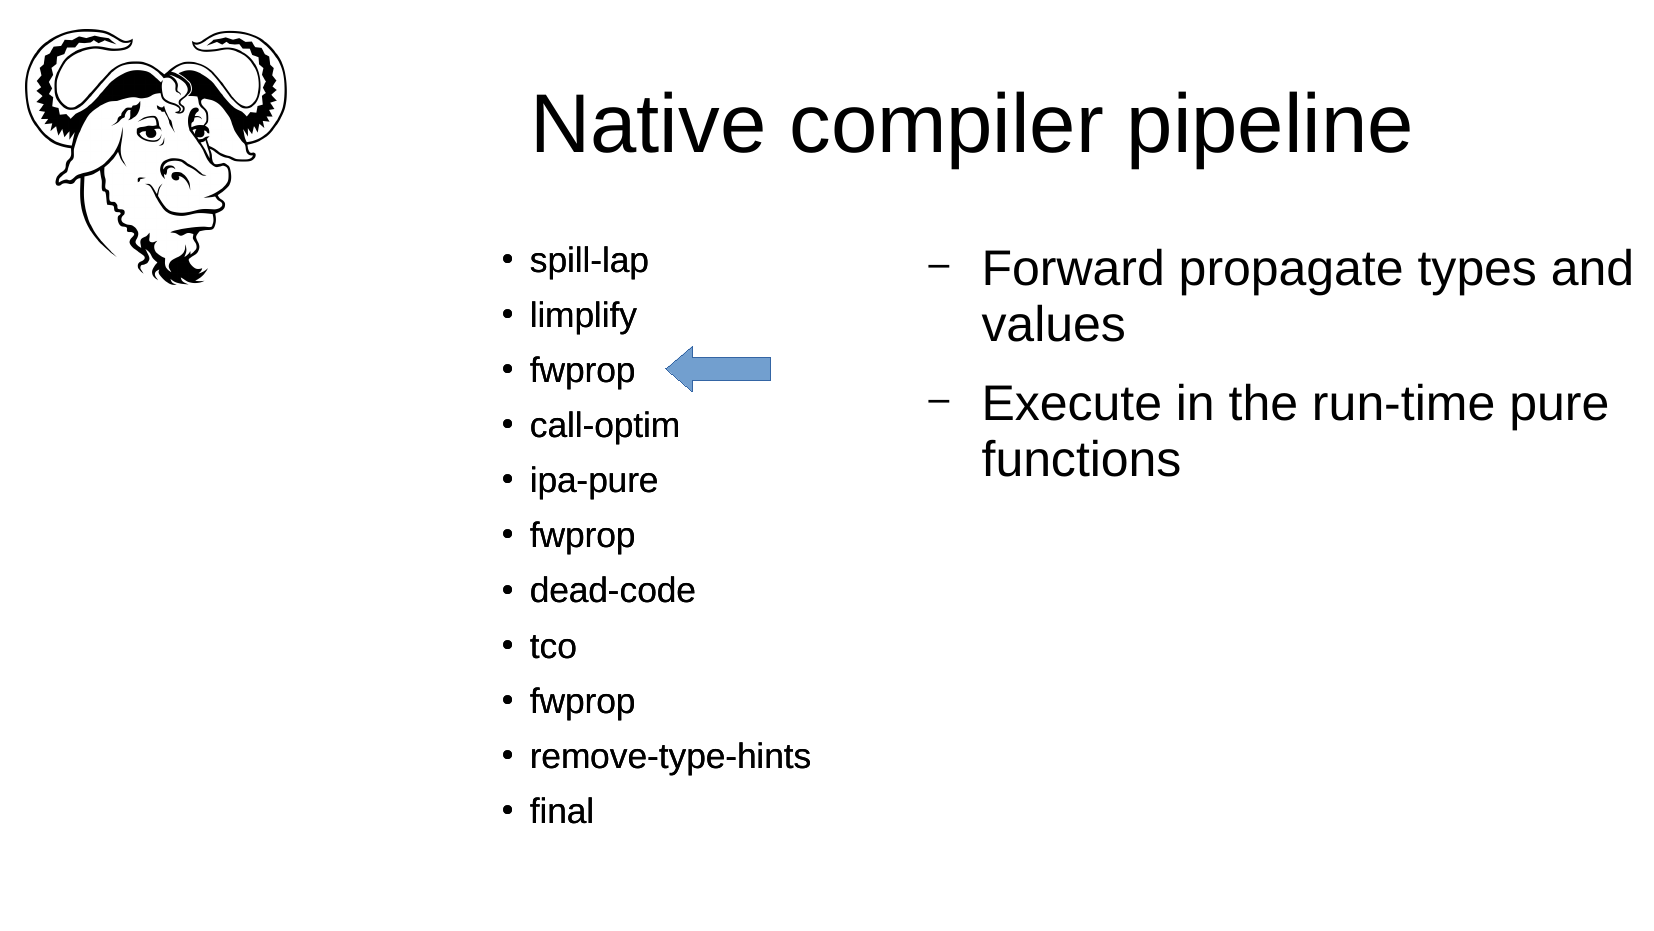

Native compiler pipeline
# spill-lap
limplify
fwprop
call-optim
ipa-pure
fwprop
dead-code
tco
fwprop
remove-type-hints
final
spill-lap
limplify
fwprop
call-optim
ipa-pure
fwprop
dead-code
tco
fwprop
remove-type-hints
final
Forward propagate types and values
Execute in the run-time pure functions